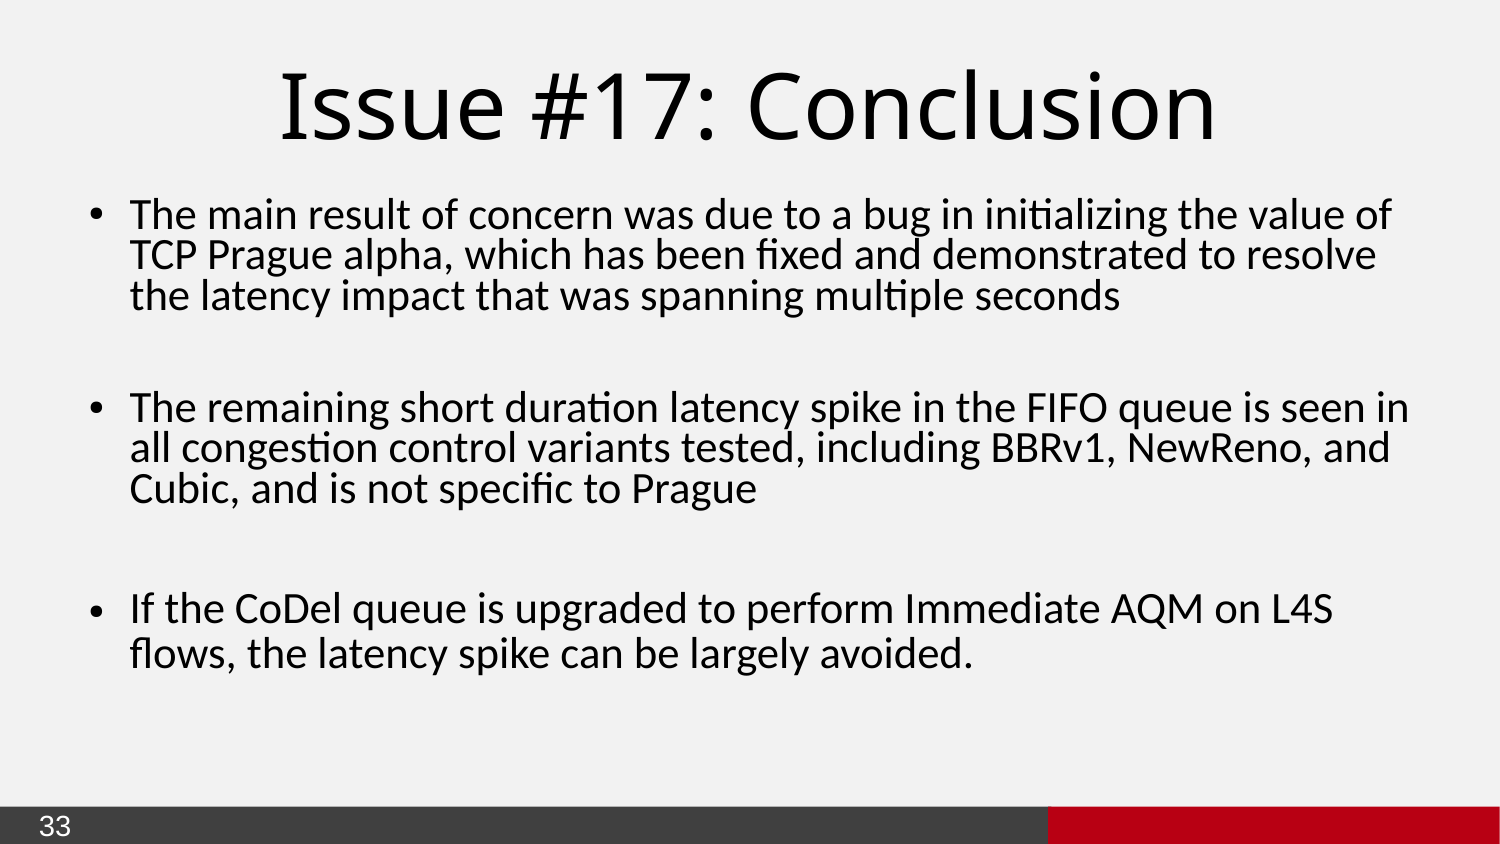

# Issue #17: Conclusion
The main result of concern was due to a bug in initializing the value of TCP Prague alpha, which has been fixed and demonstrated to resolve the latency impact that was spanning multiple seconds
The remaining short duration latency spike in the FIFO queue is seen in all congestion control variants tested, including BBRv1, NewReno, and Cubic, and is not specific to Prague
If the CoDel queue is upgraded to perform Immediate AQM on L4S flows, the latency spike can be largely avoided.
33